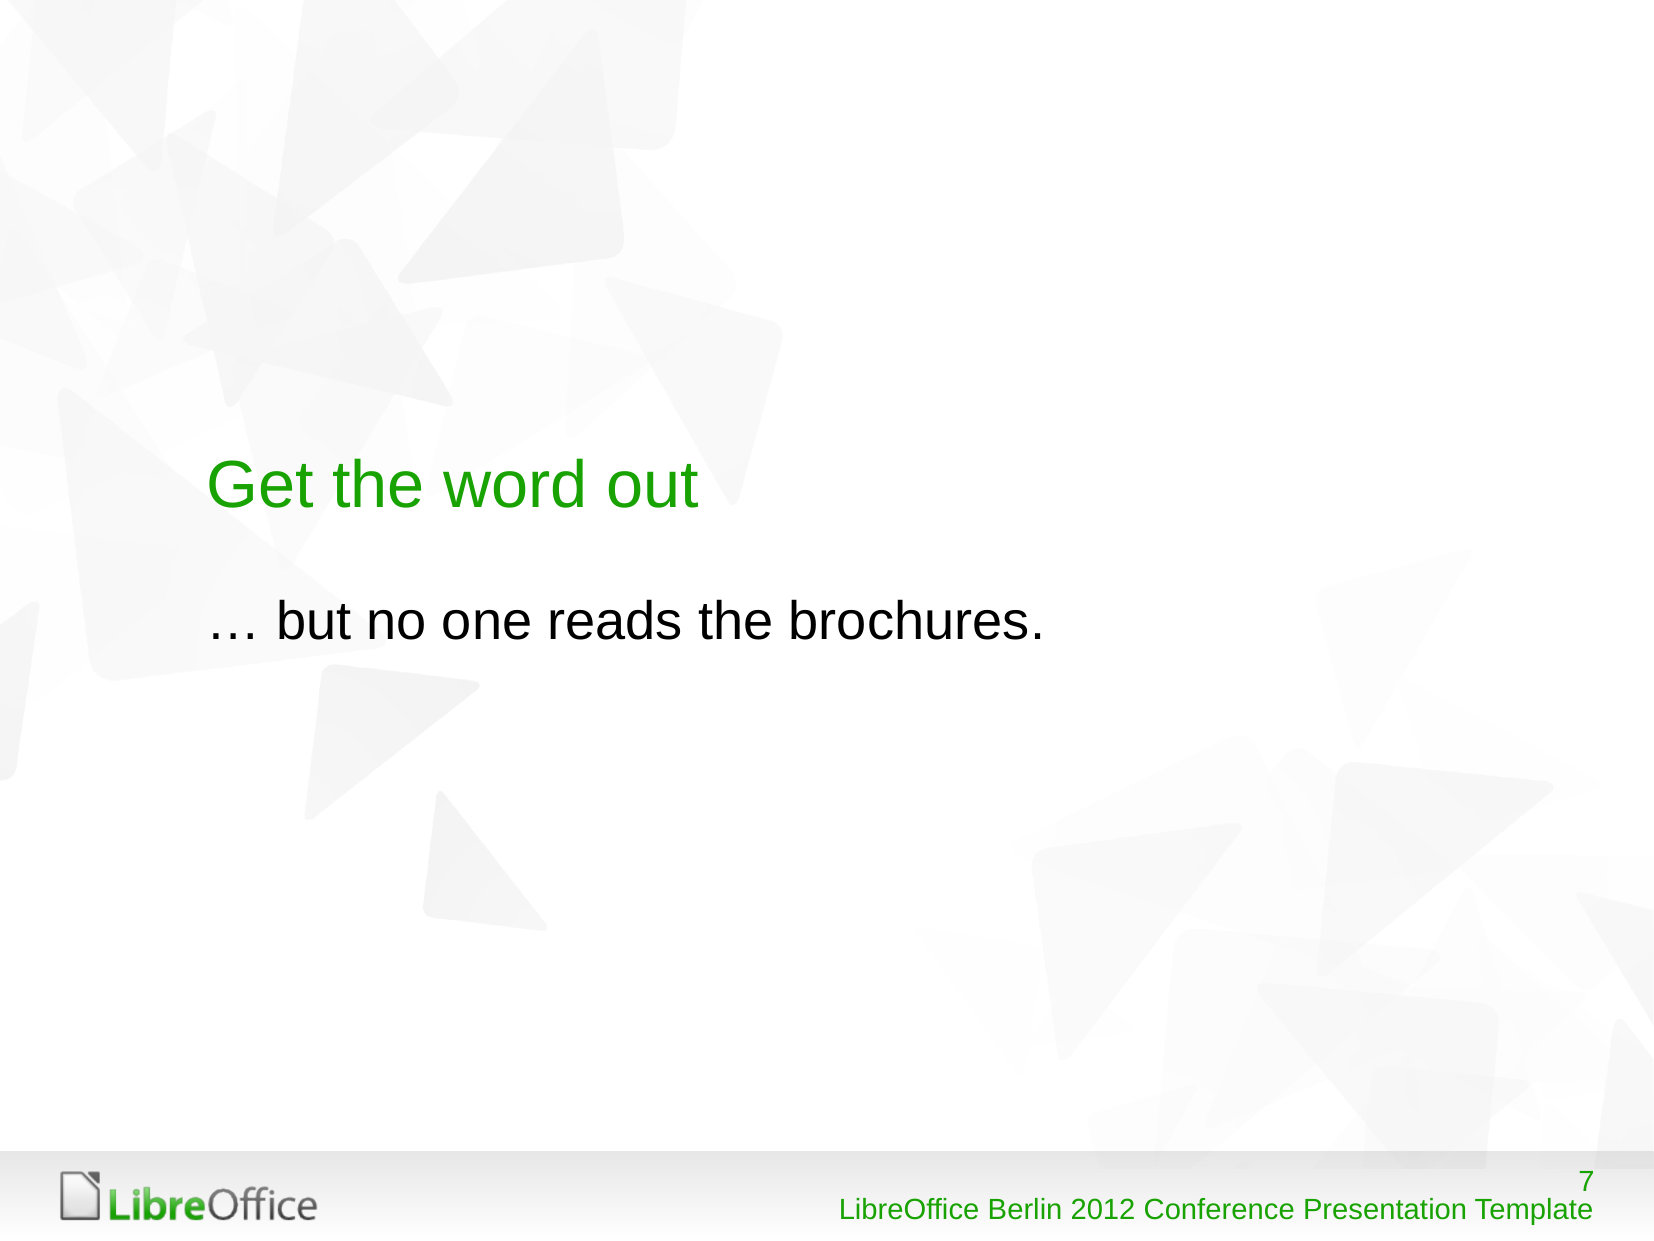

# Get the word out
… but no one reads the brochures.
7
LibreOffice Berlin 2012 Conference Presentation Template